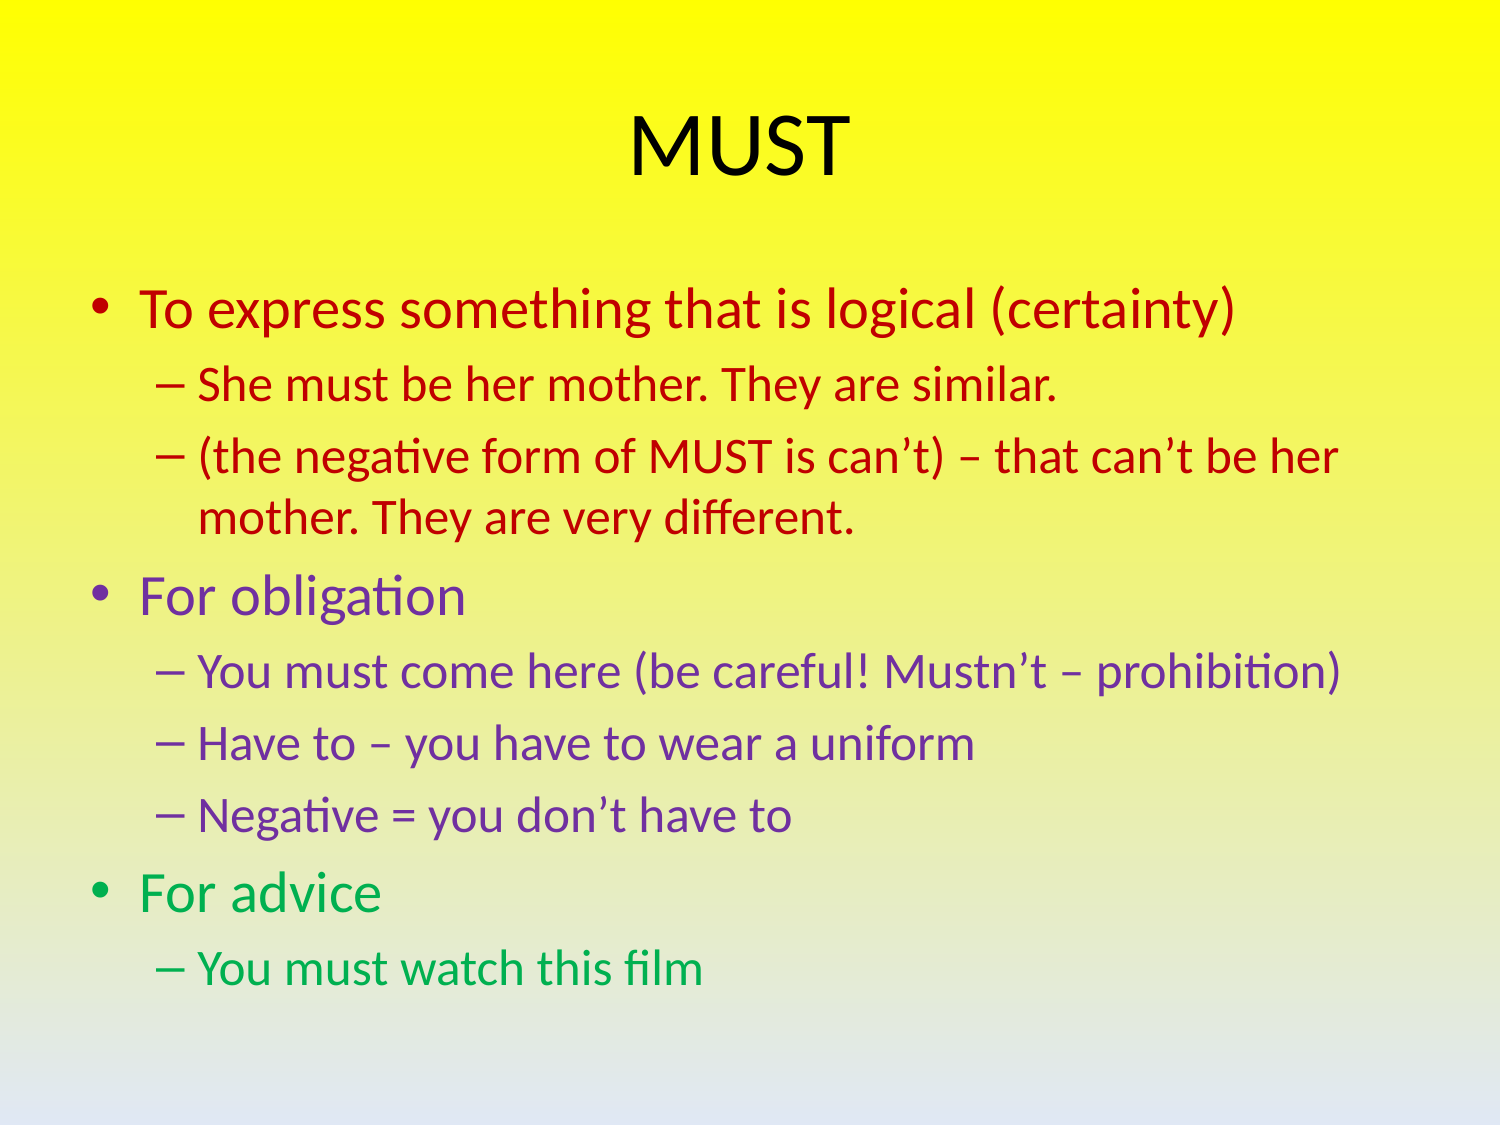

# MUST
To express something that is logical (certainty)
She must be her mother. They are similar.
(the negative form of MUST is can’t) – that can’t be her mother. They are very different.
For obligation
You must come here (be careful! Mustn’t – prohibition)
Have to – you have to wear a uniform
Negative = you don’t have to
For advice
You must watch this film